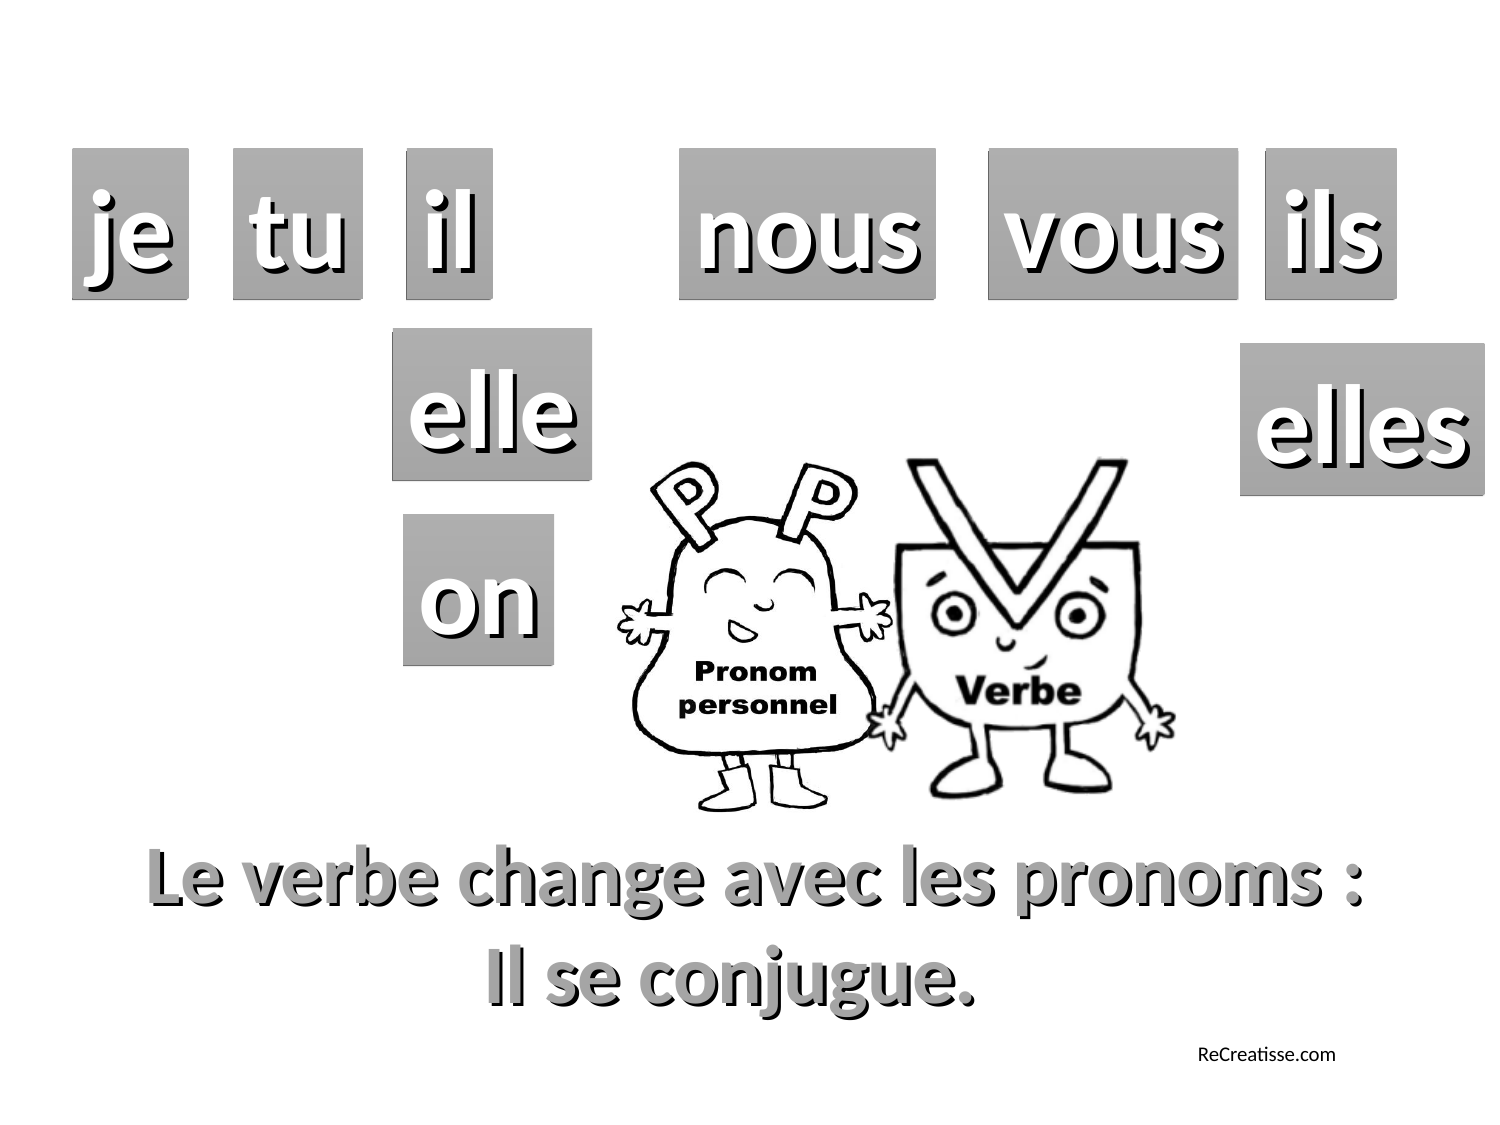

je
tu
il
nous
vous
ils
elle
elles
on
Le verbe change avec les pronoms :
 Il se conjugue.
ReCreatisse.com